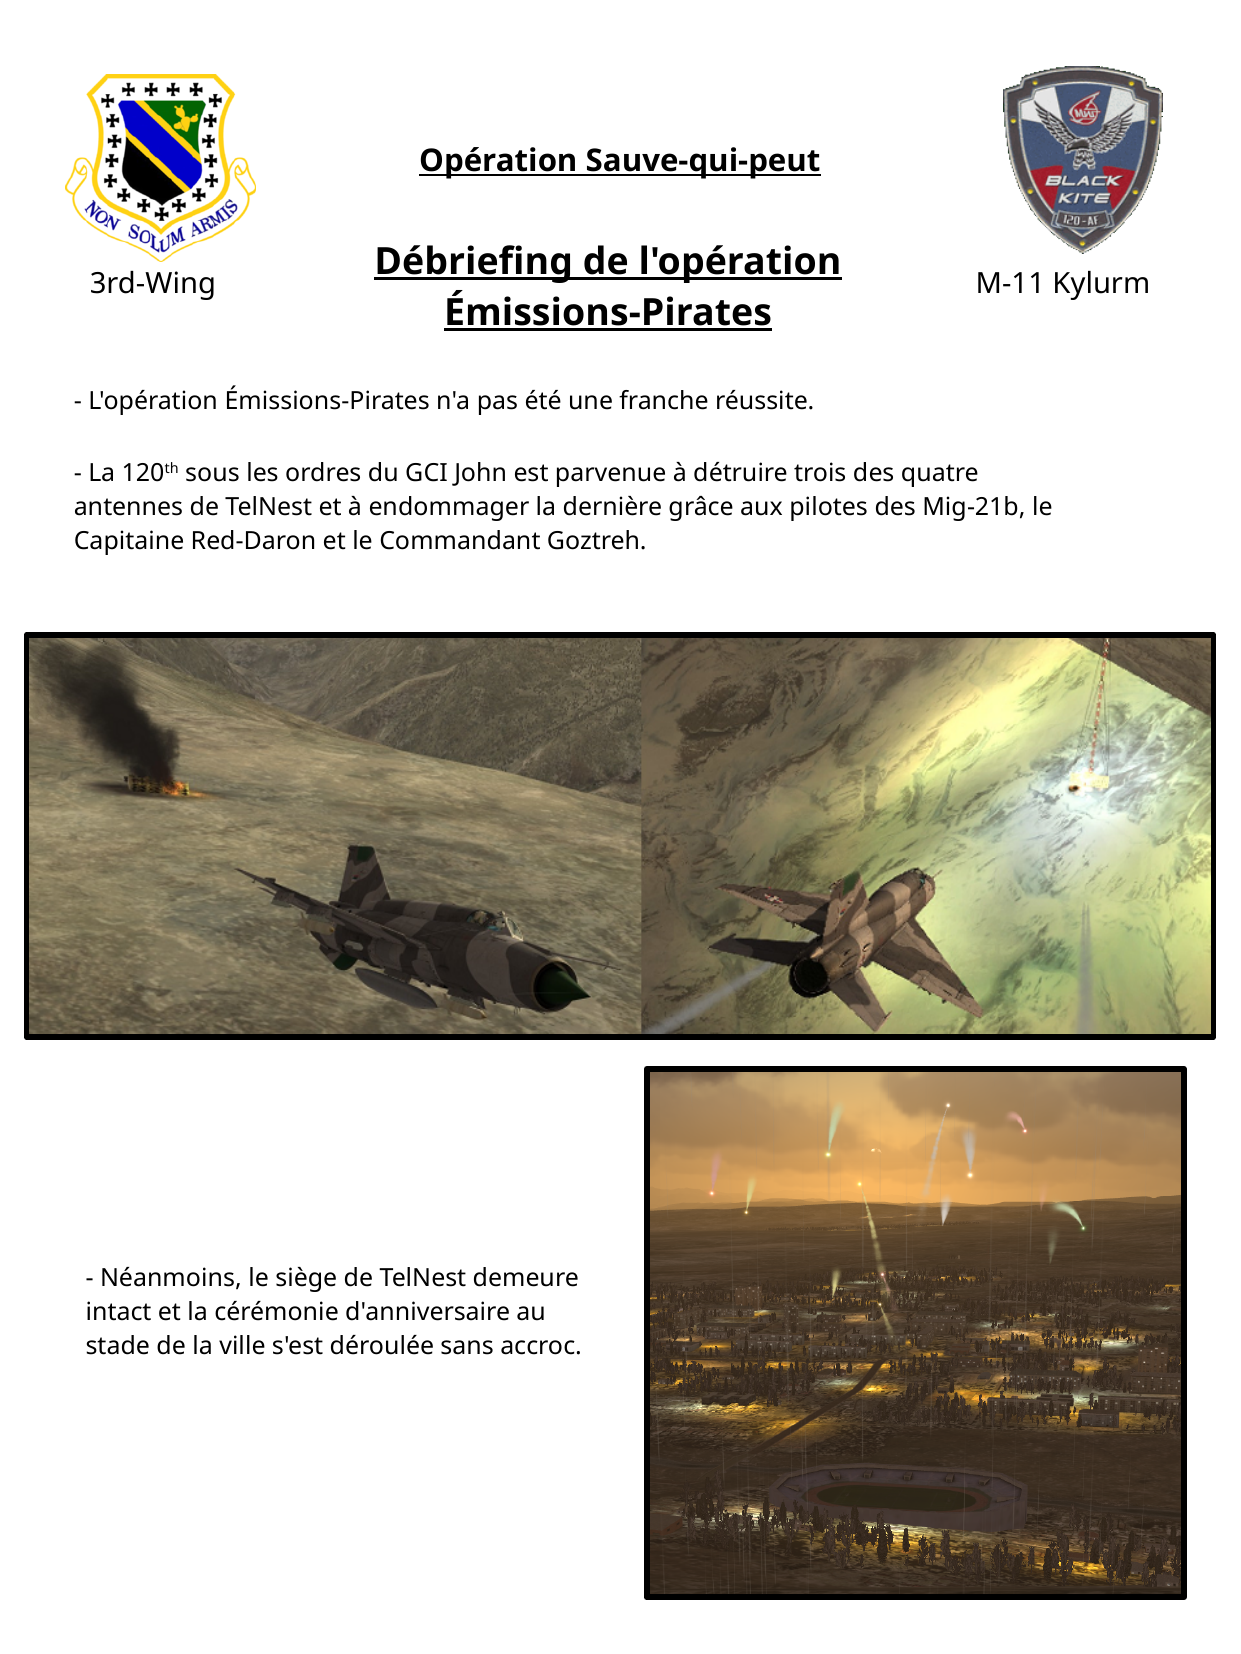

# Opération Sauve-qui-peut 3rd-Wing											M-11 Kylurm
Débriefing de l'opération Émissions-Pirates
- L'opération Émissions-Pirates n'a pas été une franche réussite.
- La 120th sous les ordres du GCI John est parvenue à détruire trois des quatre antennes de TelNest et à endommager la dernière grâce aux pilotes des Mig-21b, le Capitaine Red-Daron et le Commandant Goztreh.
- Néanmoins, le siège de TelNest demeure intact et la cérémonie d'anniversaire au stade de la ville s'est déroulée sans accroc.